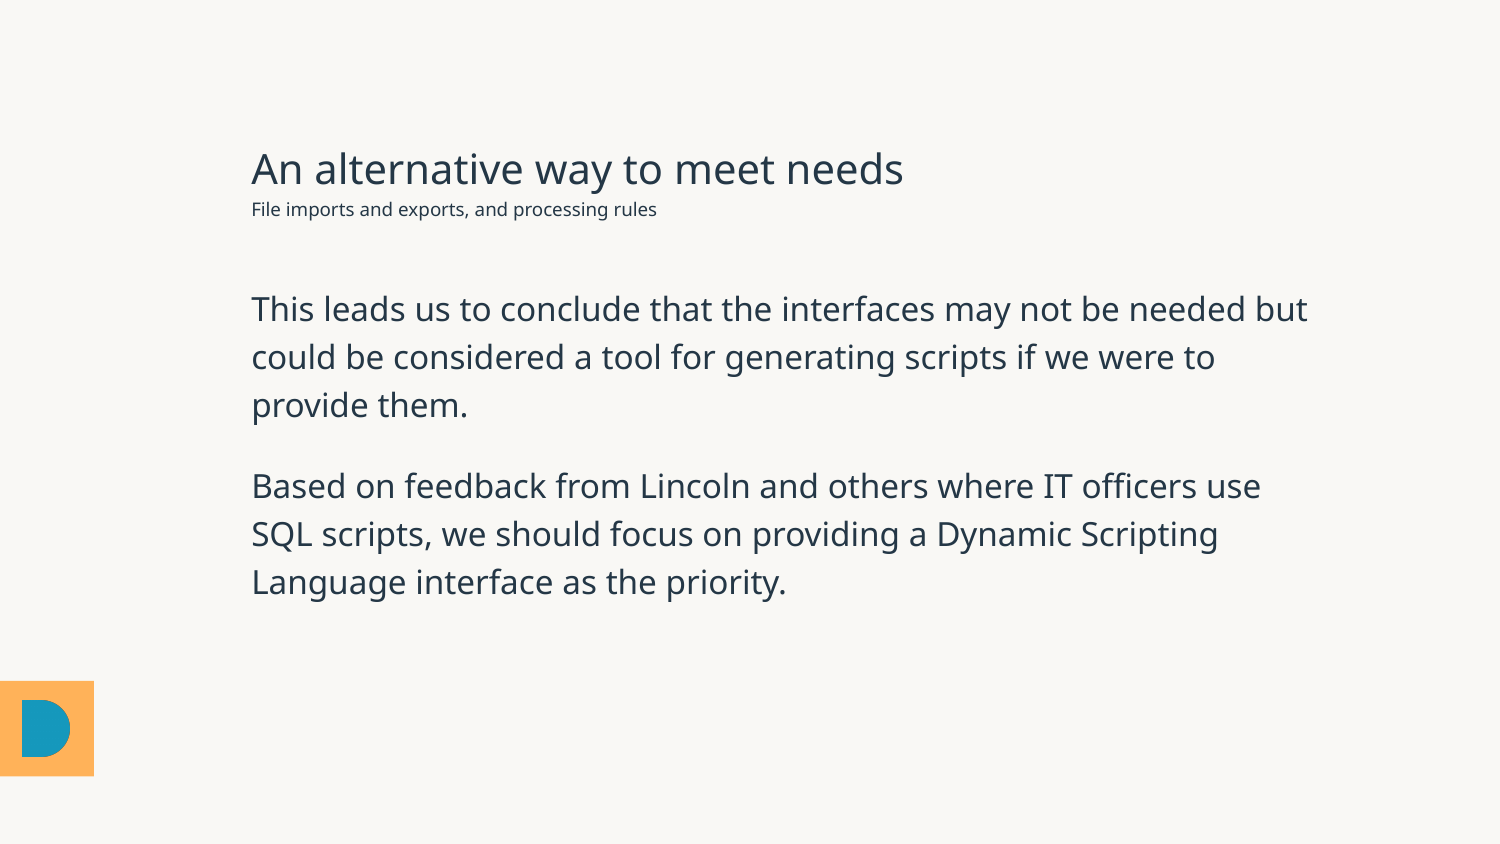

# An alternative way to meet needs File imports and exports, and processing rules
This leads us to conclude that the interfaces may not be needed but could be considered a tool for generating scripts if we were to provide them.
Based on feedback from Lincoln and others where IT officers use SQL scripts, we should focus on providing a Dynamic Scripting Language interface as the priority.